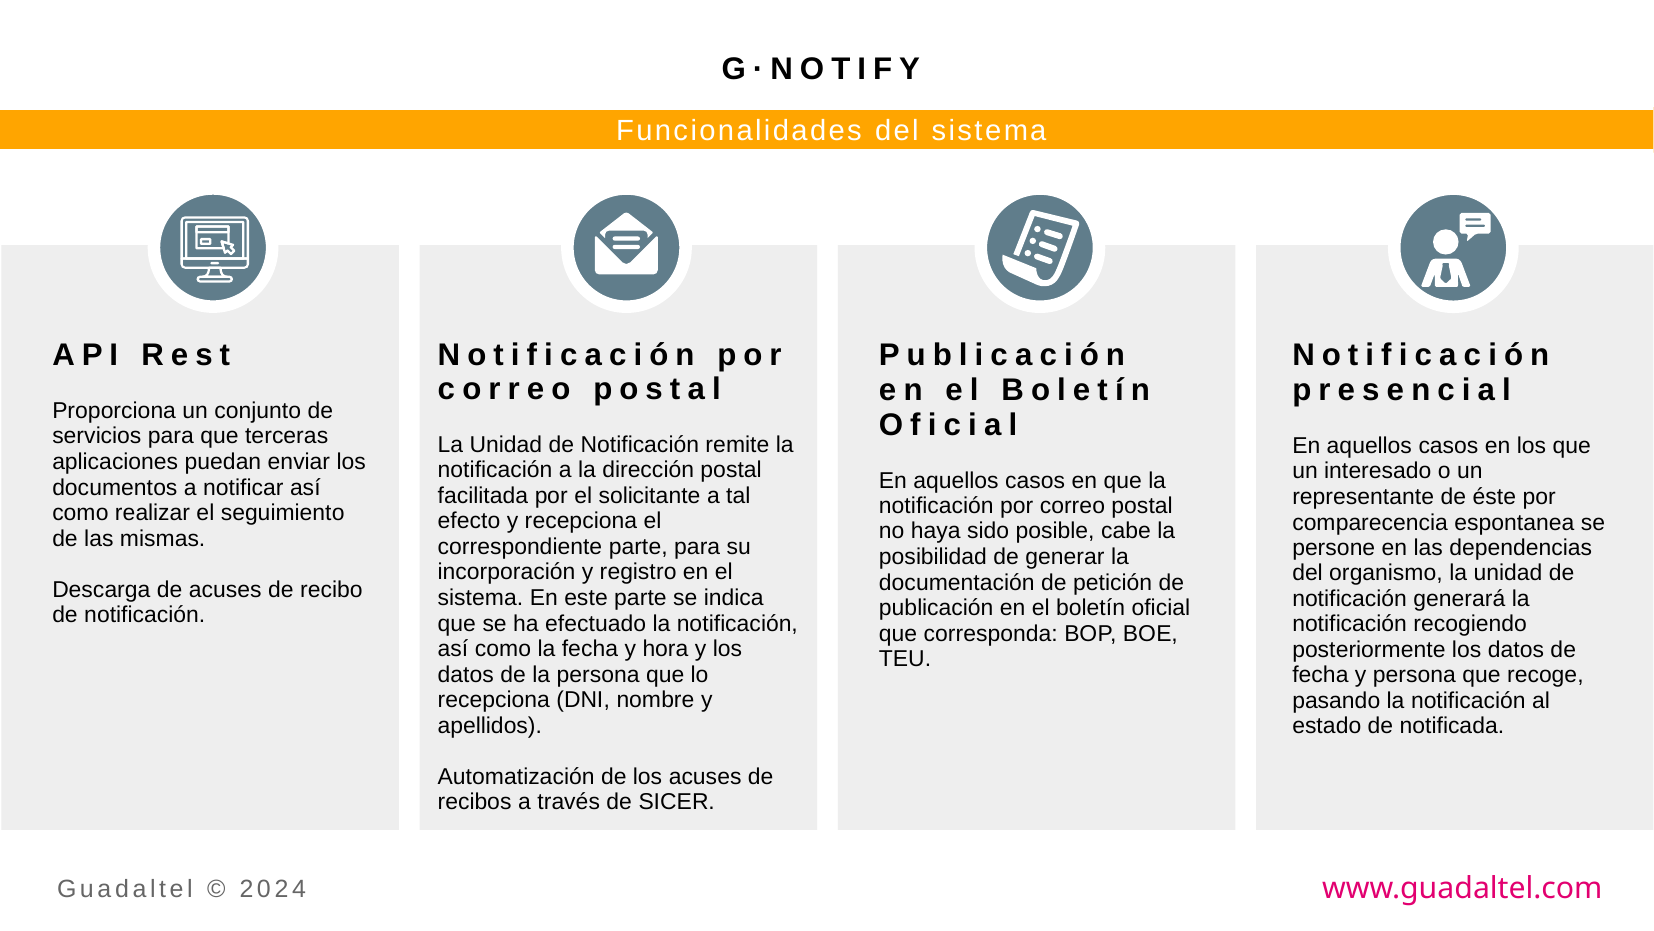

G·NOTIFY
Funcionalidades del sistema
Notificación por correo postal
La Unidad de Notificación remite la notificación a la dirección postal facilitada por el solicitante a tal efecto y recepciona el correspondiente parte, para su incorporación y registro en el sistema. En este parte se indica que se ha efectuado la notificación, así como la fecha y hora y los datos de la persona que lo recepciona (DNI, nombre y apellidos).
Automatización de los acuses de recibos a través de SICER.
API Rest
Proporciona un conjunto de servicios para que terceras aplicaciones puedan enviar los documentos a notificar así como realizar el seguimiento de las mismas.
Descarga de acuses de recibo de notificación.
Publicación en el Boletín Oficial
En aquellos casos en que la notificación por correo postal no haya sido posible, cabe la posibilidad de generar la documentación de petición de publicación en el boletín oficial que corresponda: BOP, BOE, TEU.
Notificación presencial
En aquellos casos en los que un interesado o un representante de éste por comparecencia espontanea se persone en las dependencias del organismo, la unidad de notificación generará la notificación recogiendo posteriormente los datos de fecha y persona que recoge, pasando la notificación al estado de notificada.
www.guadaltel.com
Guadaltel © 2024